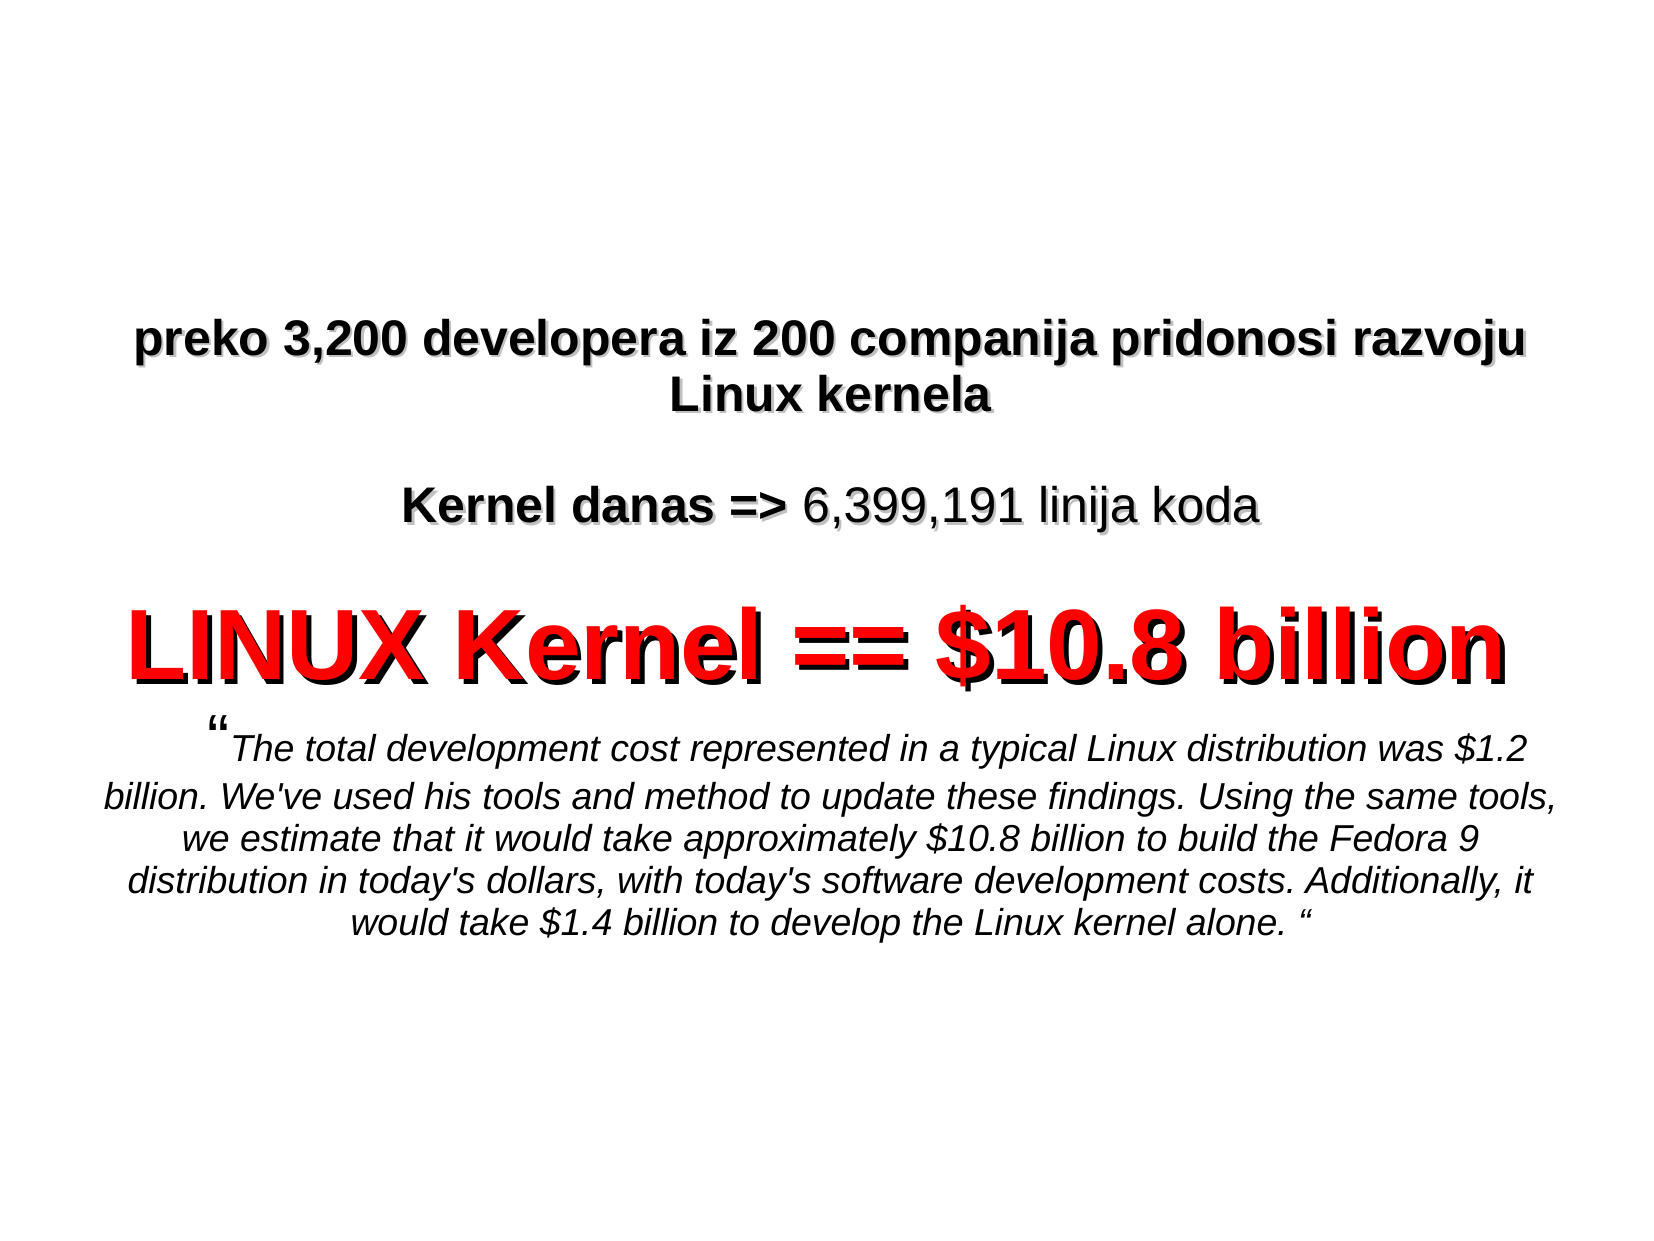

# preko 3,200 developera iz 200 companija pridonosi razvoju Linux kernela
Kernel danas => 6,399,191 linija koda
LINUX Kernel == $10.8 billion
 “The total development cost represented in a typical Linux distribution was $1.2 billion. We've used his tools and method to update these ﬁndings. Using the same tools, we estimate that it would take approximately $10.8 billion to build the Fedora 9 distribution in today's dollars, with today's software development costs. Additionally, it would take $1.4 billion to develop the Linux kernel alone. “